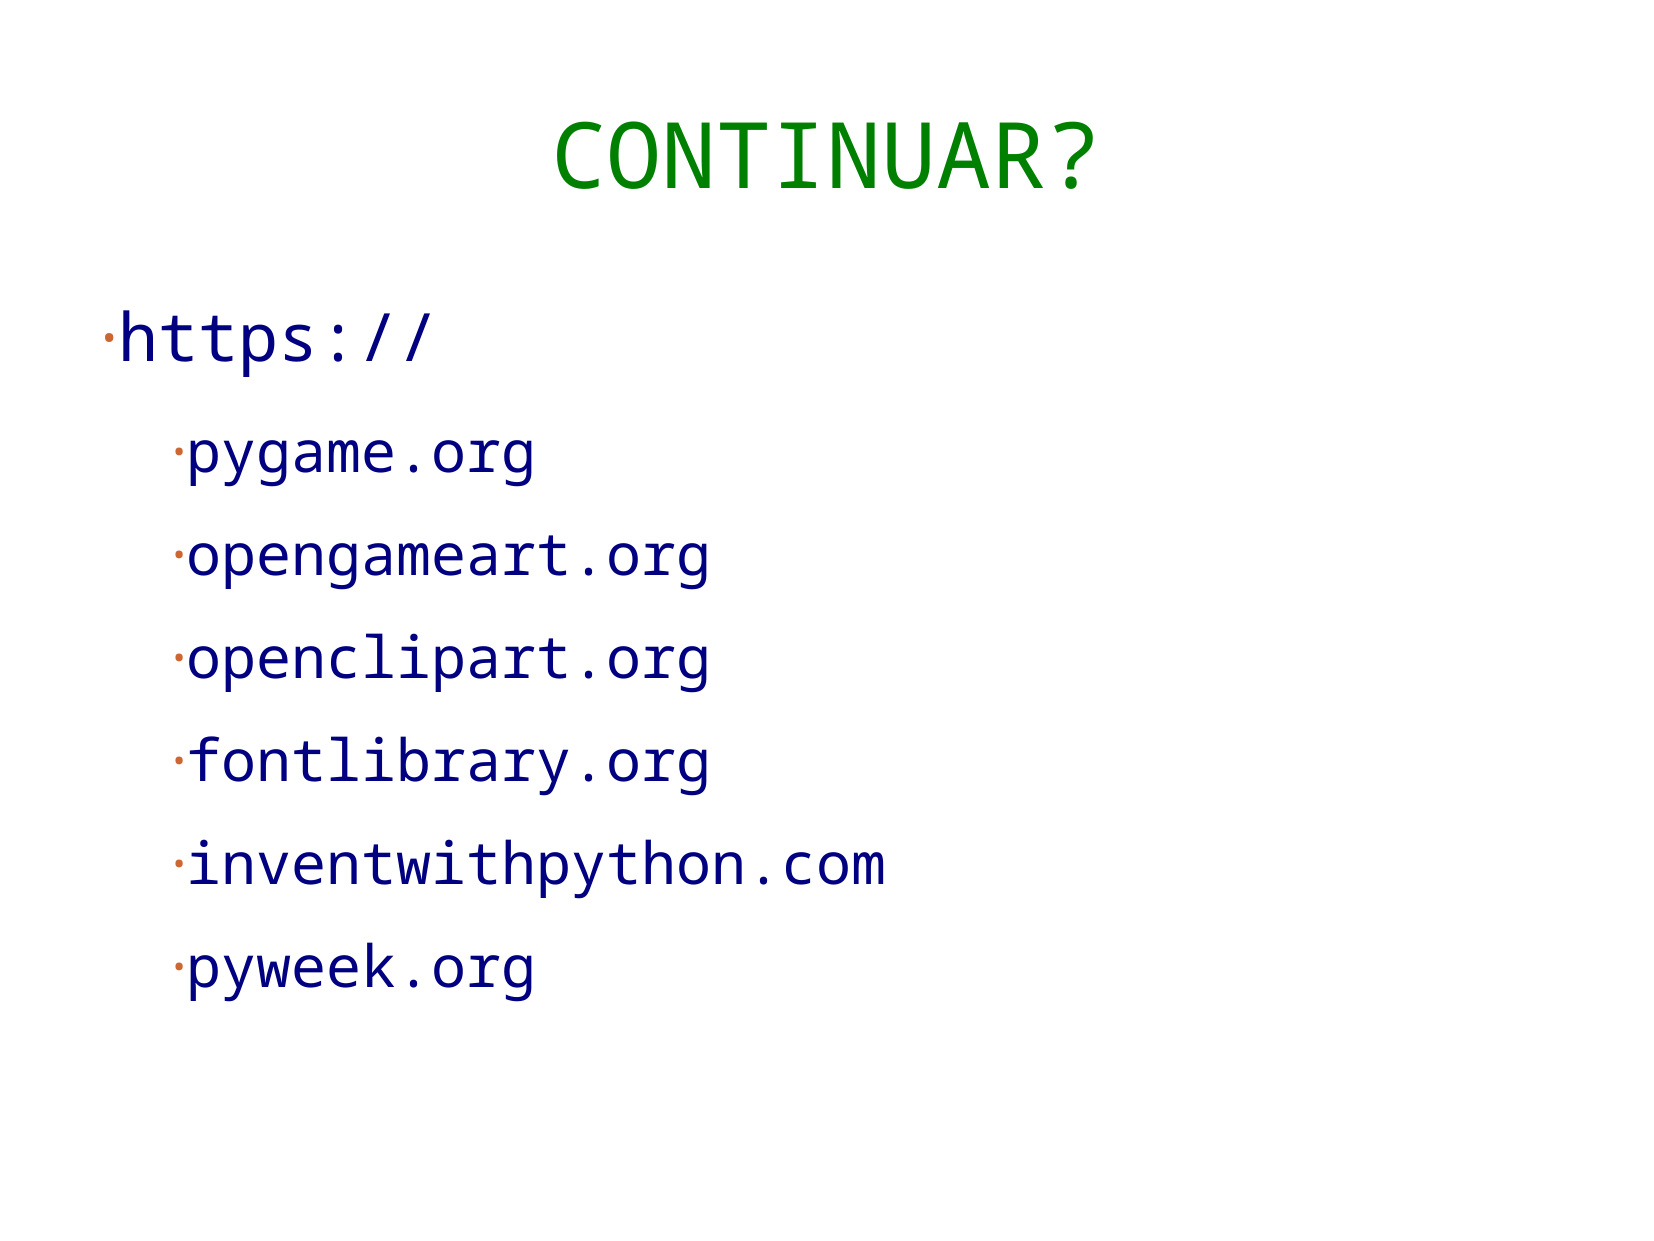

# CONTINUAR?
https://
pygame.org
opengameart.org
openclipart.org
fontlibrary.org
inventwithpython.com
pyweek.org